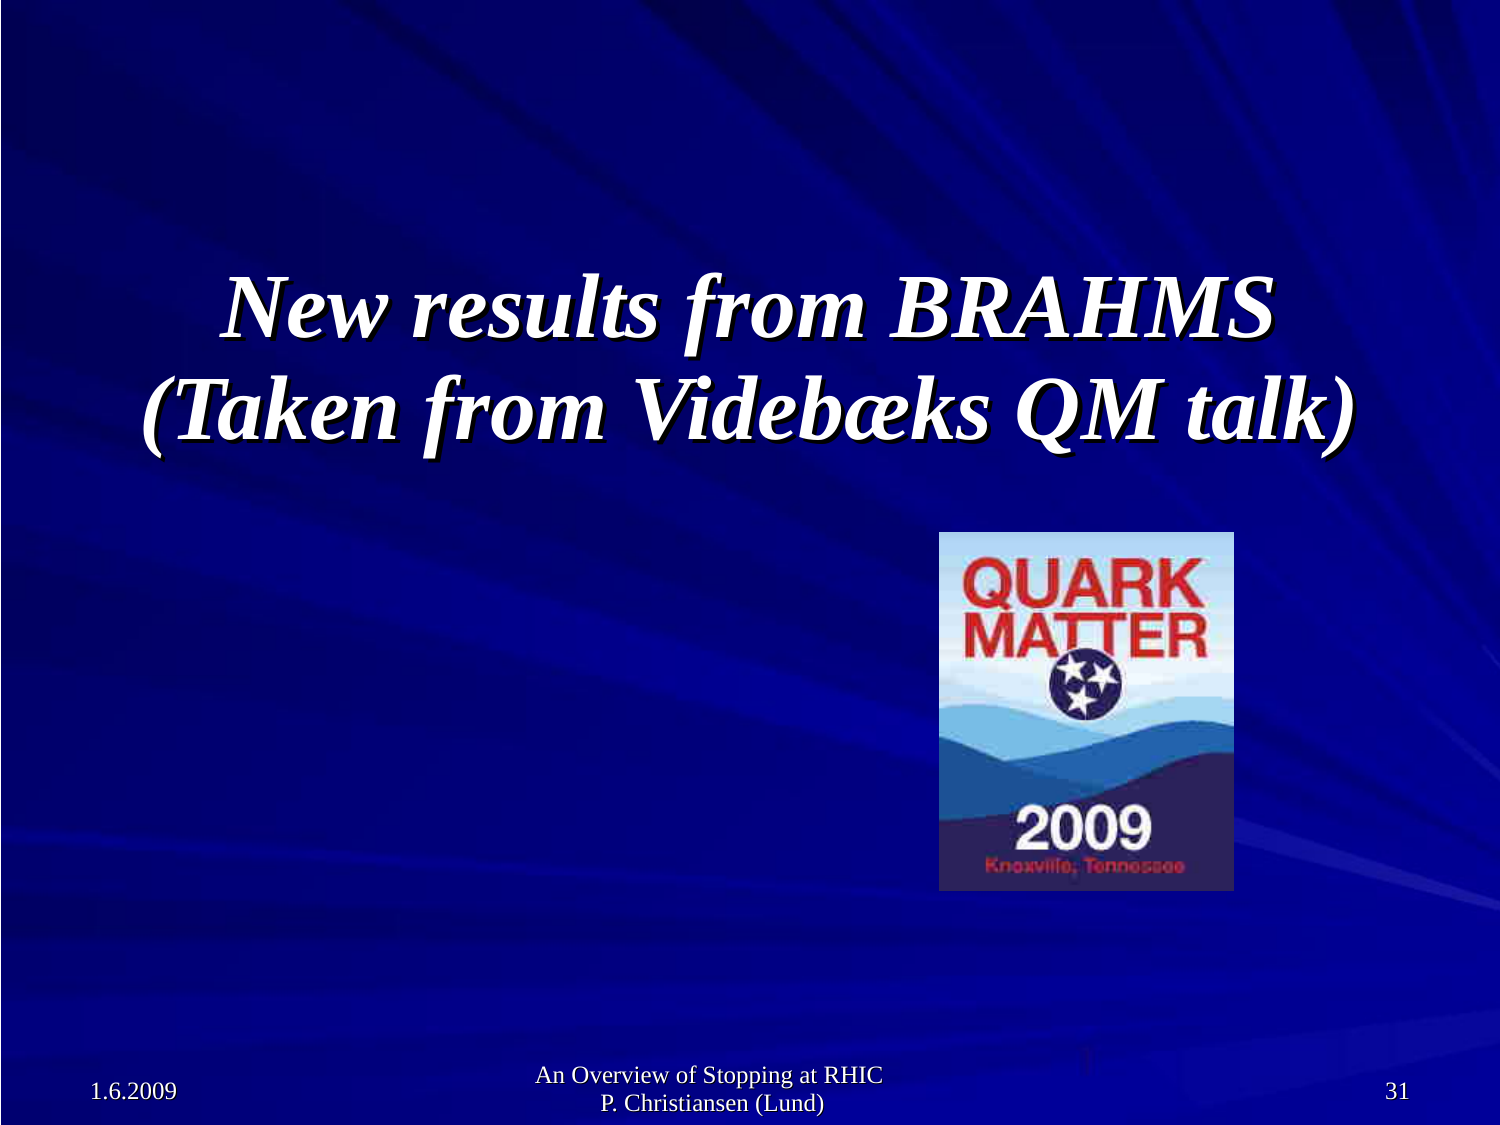

# New results from BRAHMS (Taken from Videbæks QM talk)